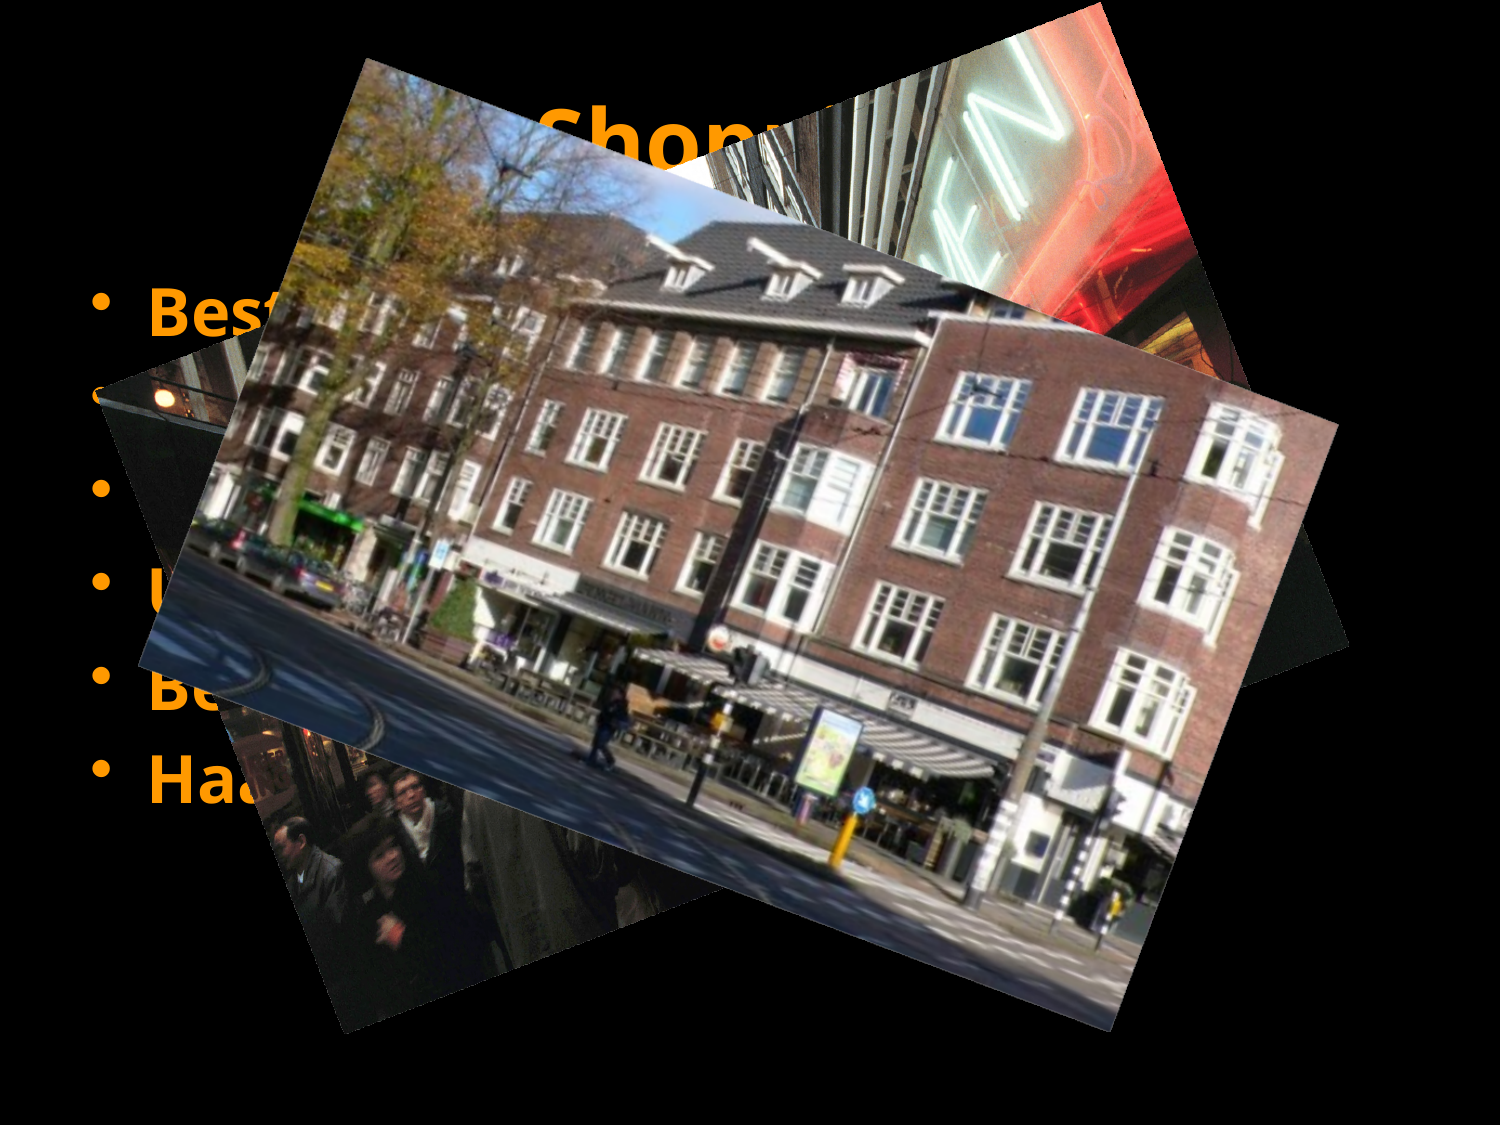

# Shopping
Best shopping streets
Kalverstraat
Cornelis Schutstraat
Utrechtsestraat
Beethovenstraat
Haarlemmerstraat